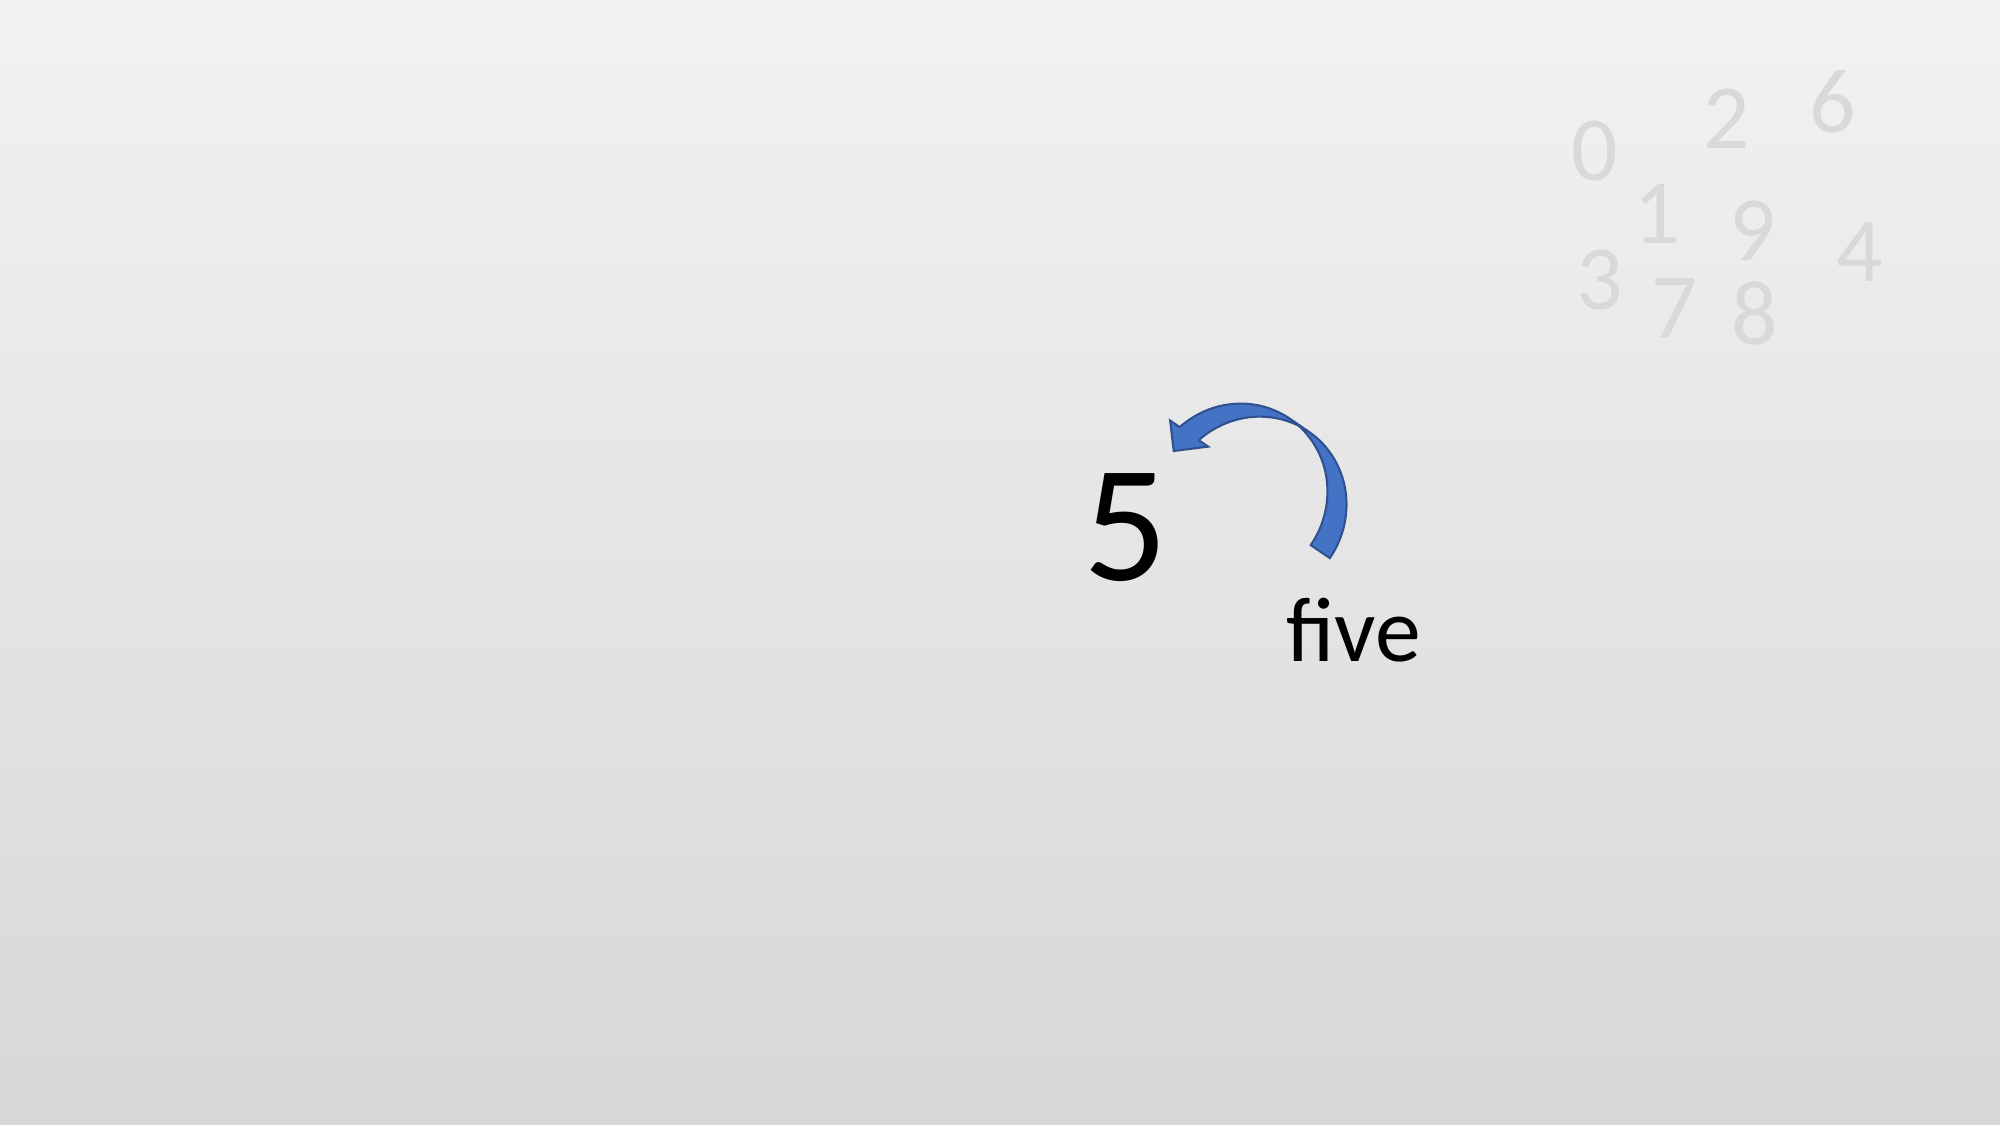

6
2
0
1
9
4
3
7
8
5
five